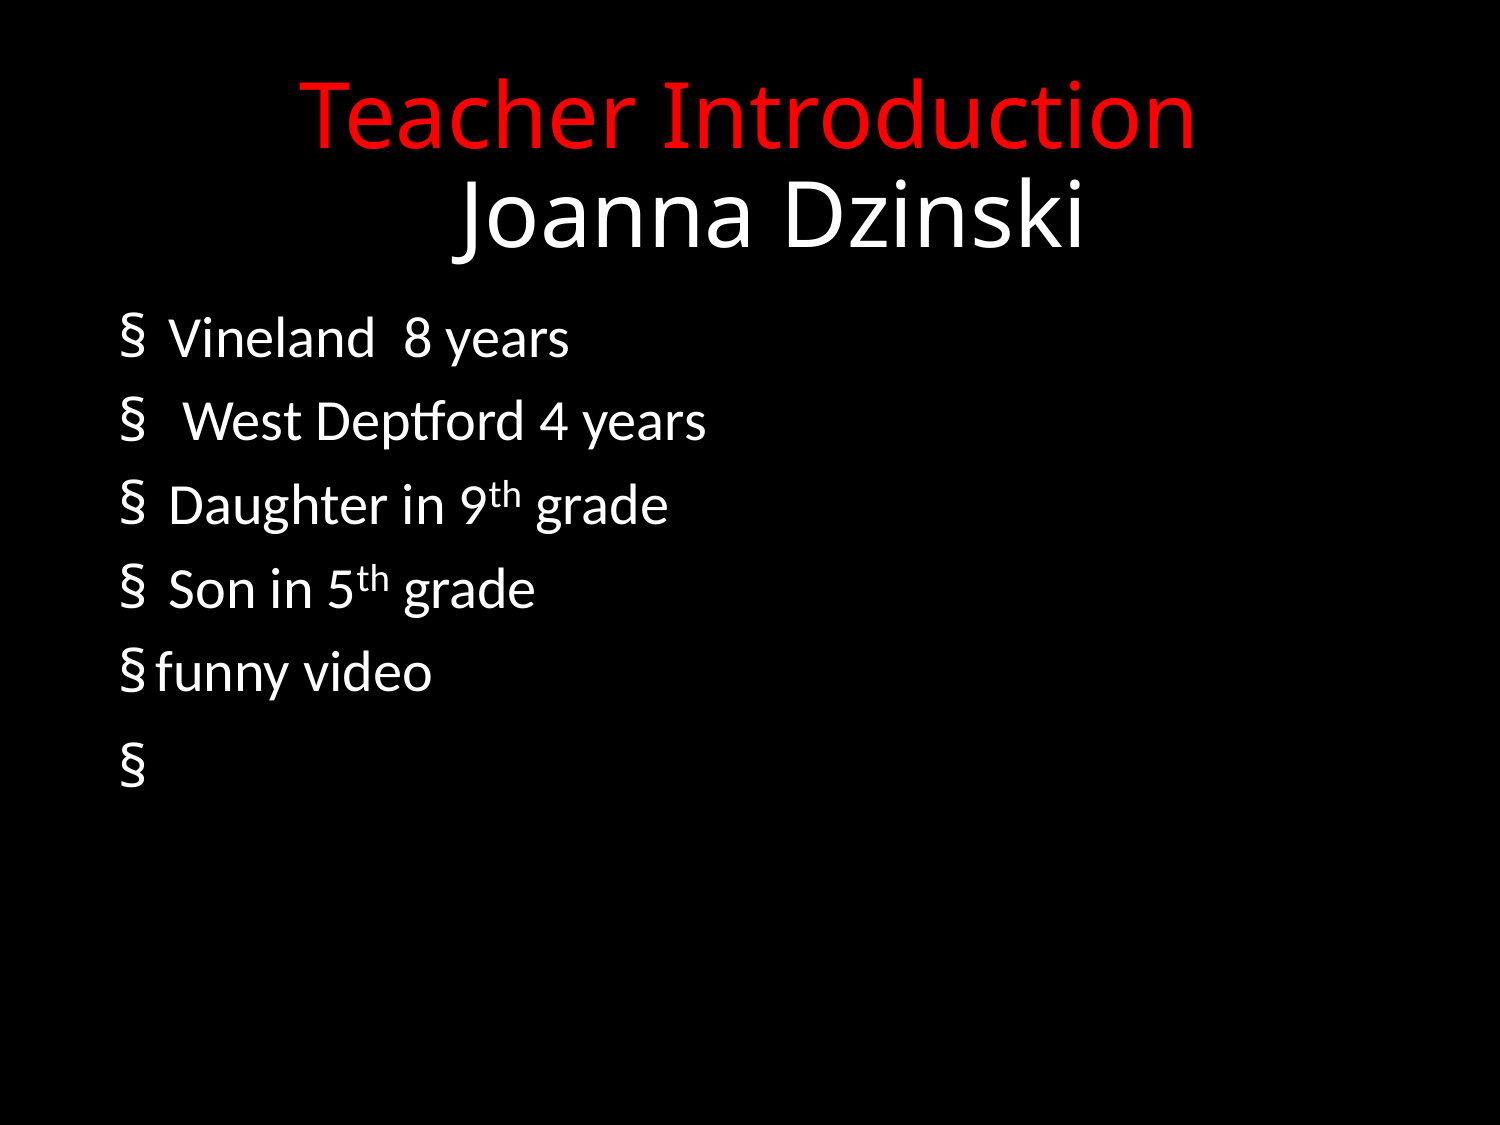

# Teacher Introduction Joanna Dzinski
 Vineland 8 years
 West Deptford 4 years
 Daughter in 9th grade
 Son in 5th grade
funny video